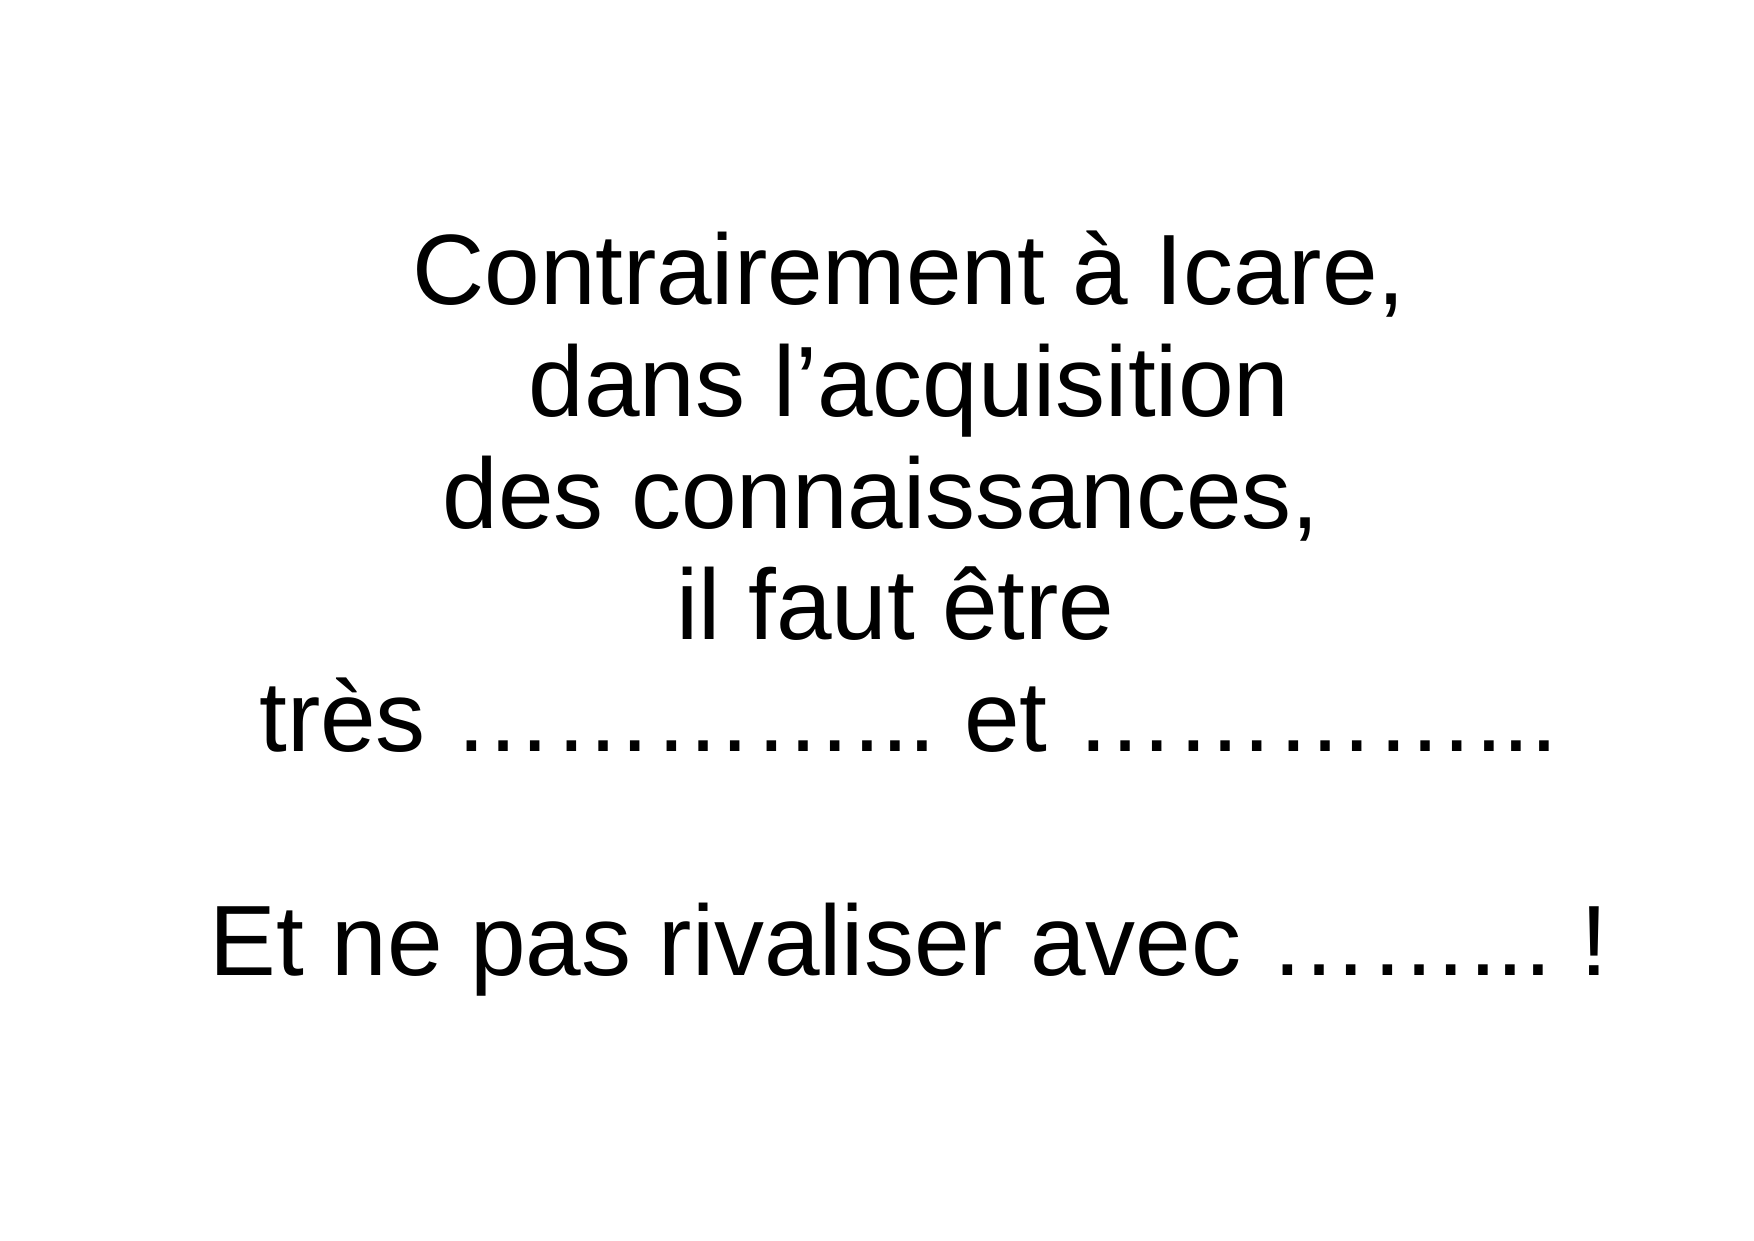

Contrairement à Icare,
dans l’acquisition
des connaissances,
il faut être
très …………... et …………...
Et ne pas rivaliser avec ……... !